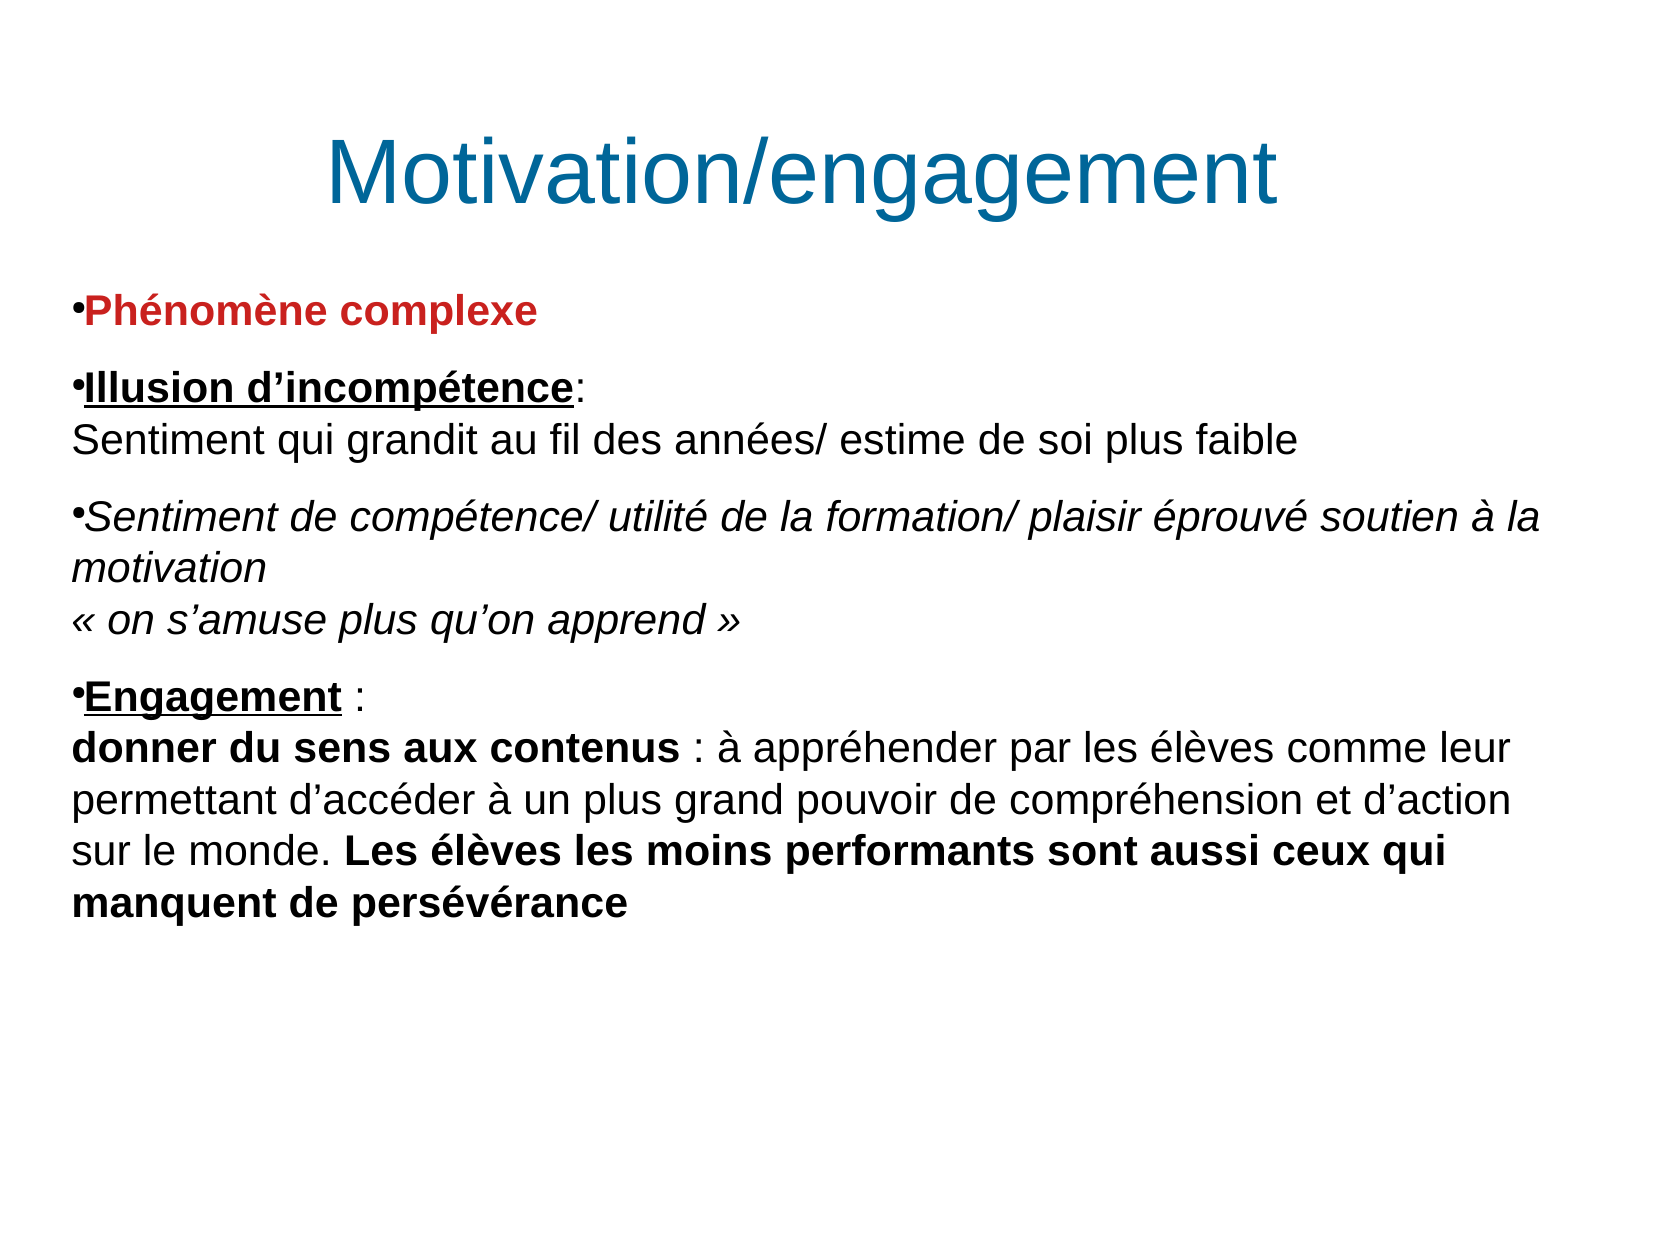

# Motivation/engagement
Phénomène complexe
Illusion d’incompétence:
Sentiment qui grandit au fil des années/ estime de soi plus faible
Sentiment de compétence/ utilité de la formation/ plaisir éprouvé soutien à la motivation
« on s’amuse plus qu’on apprend »
Engagement :
donner du sens aux contenus : à appréhender par les élèves comme leur permettant d’accéder à un plus grand pouvoir de compréhension et d’action sur le monde. Les élèves les moins performants sont aussi ceux qui manquent de persévérance